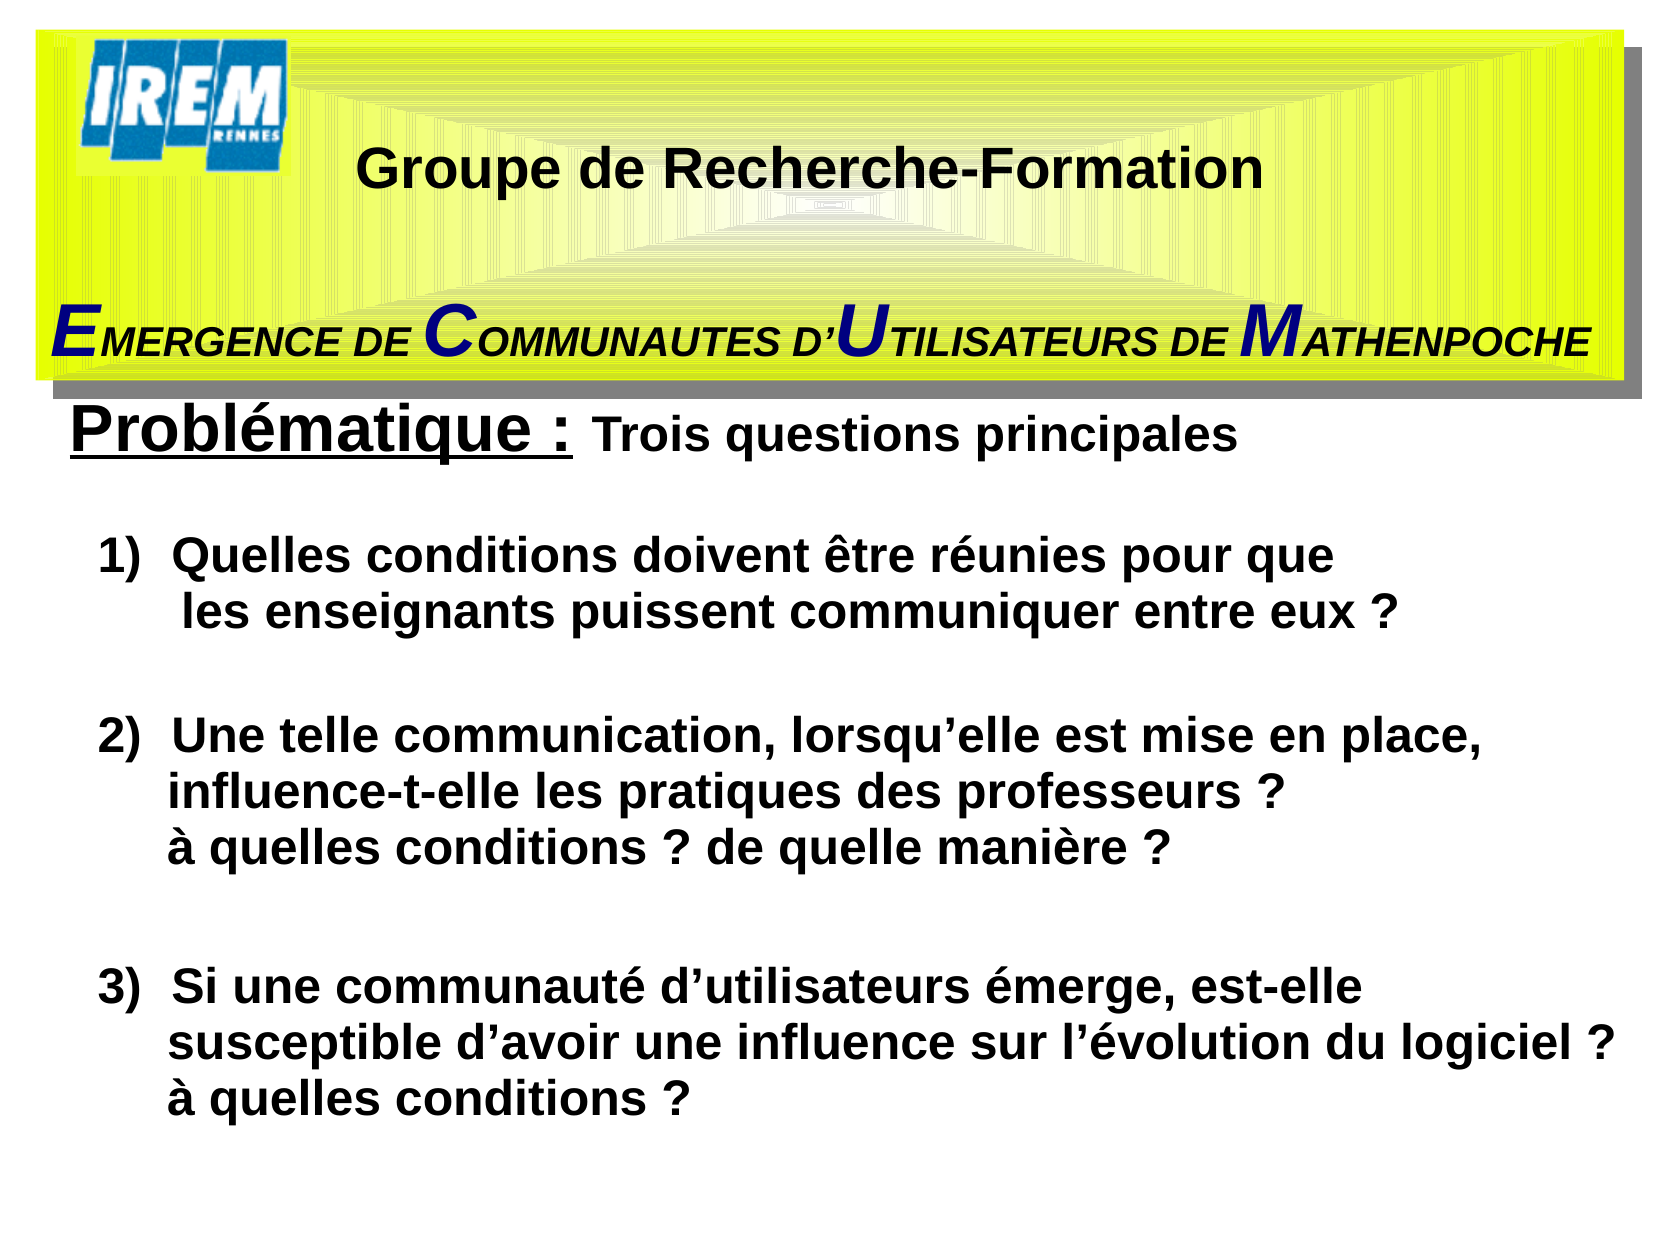

Groupe de Recherche-Formation
EMERGENCE DE COMMUNAUTES D’UTILISATEURS DE MATHENPOCHE
 Problématique : Trois questions principales
1)	Quelles conditions doivent être réunies pour que
 les enseignants puissent communiquer entre eux ?
2) 	Une telle communication, lorsqu’elle est mise en place,
 influence-t-elle les pratiques des professeurs ?
 à quelles conditions ? de quelle manière ?
3) 	Si une communauté d’utilisateurs émerge, est-elle
 susceptible d’avoir une influence sur l’évolution du logiciel ?
 à quelles conditions ?